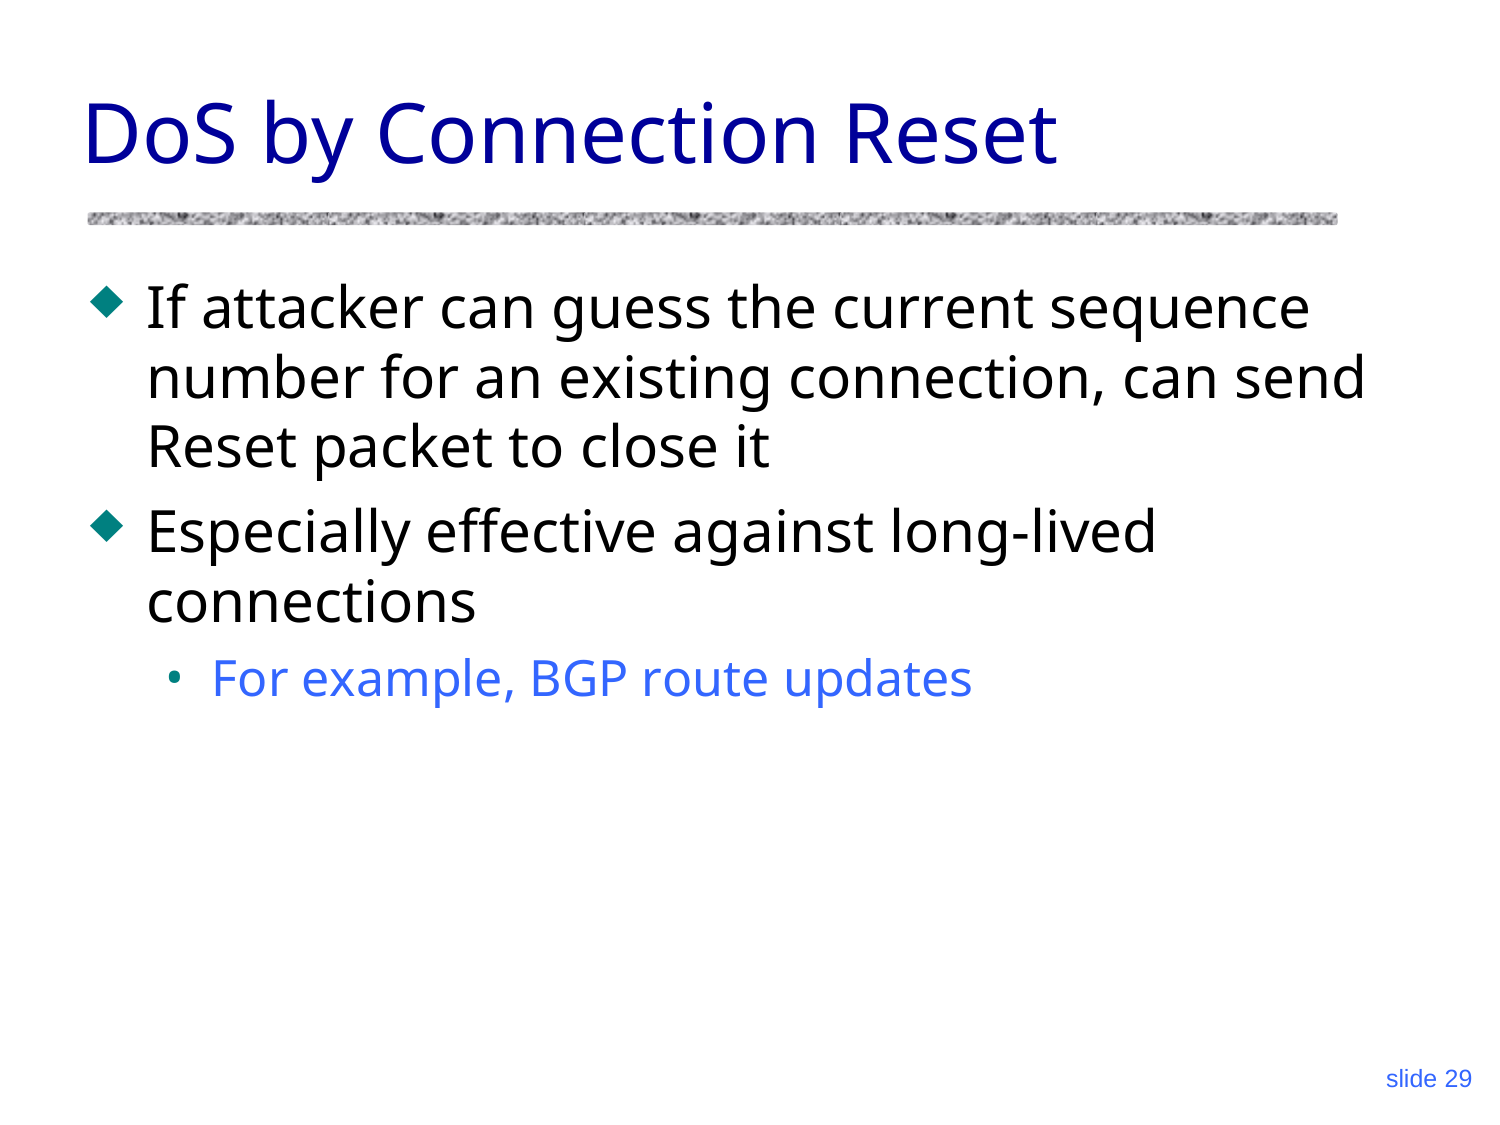

# DoS by Connection Reset
If attacker can guess the current sequence number for an existing connection, can send Reset packet to close it
Especially effective against long-lived connections
For example, BGP route updates
slide